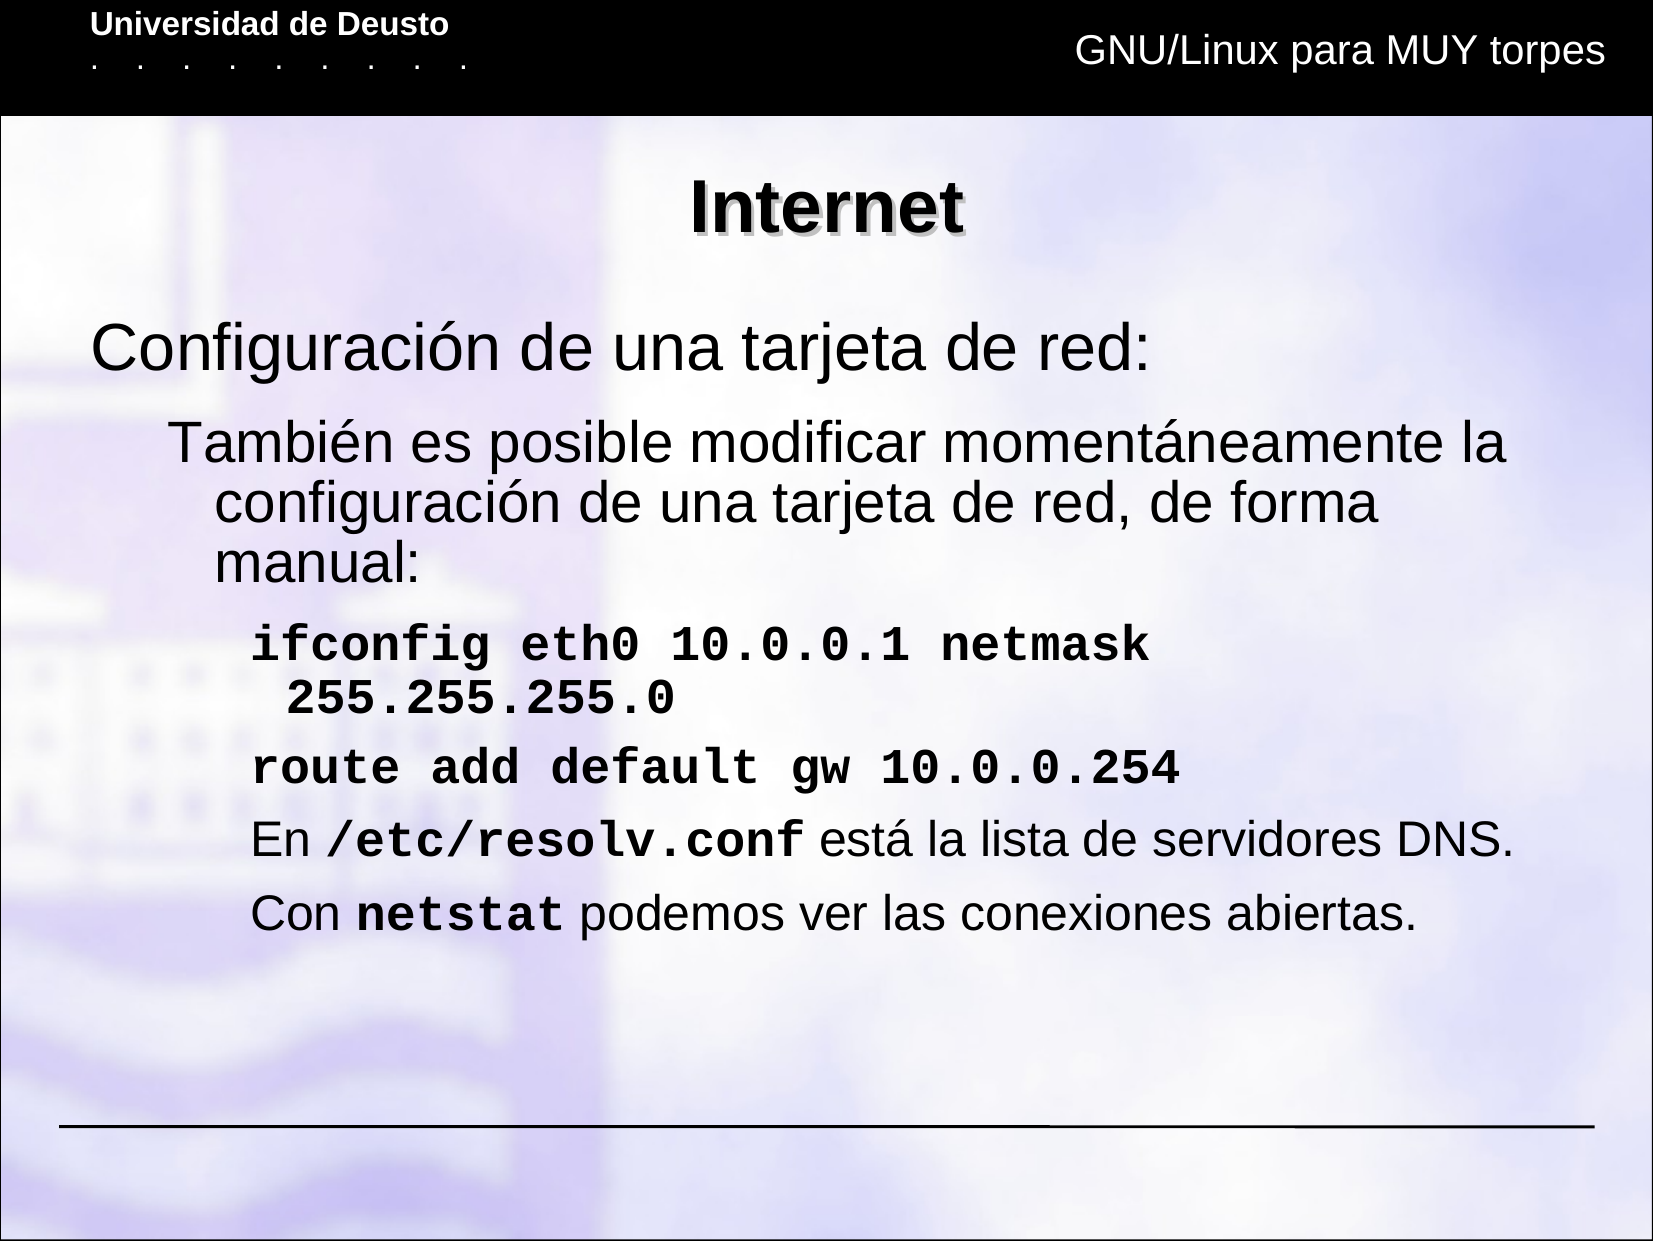

# Internet
Configuración de una tarjeta de red:
También es posible modificar momentáneamente la configuración de una tarjeta de red, de forma manual:
ifconfig eth0 10.0.0.1 netmask 255.255.255.0
route add default gw 10.0.0.254
En /etc/resolv.conf está la lista de servidores DNS.
Con netstat podemos ver las conexiones abiertas.